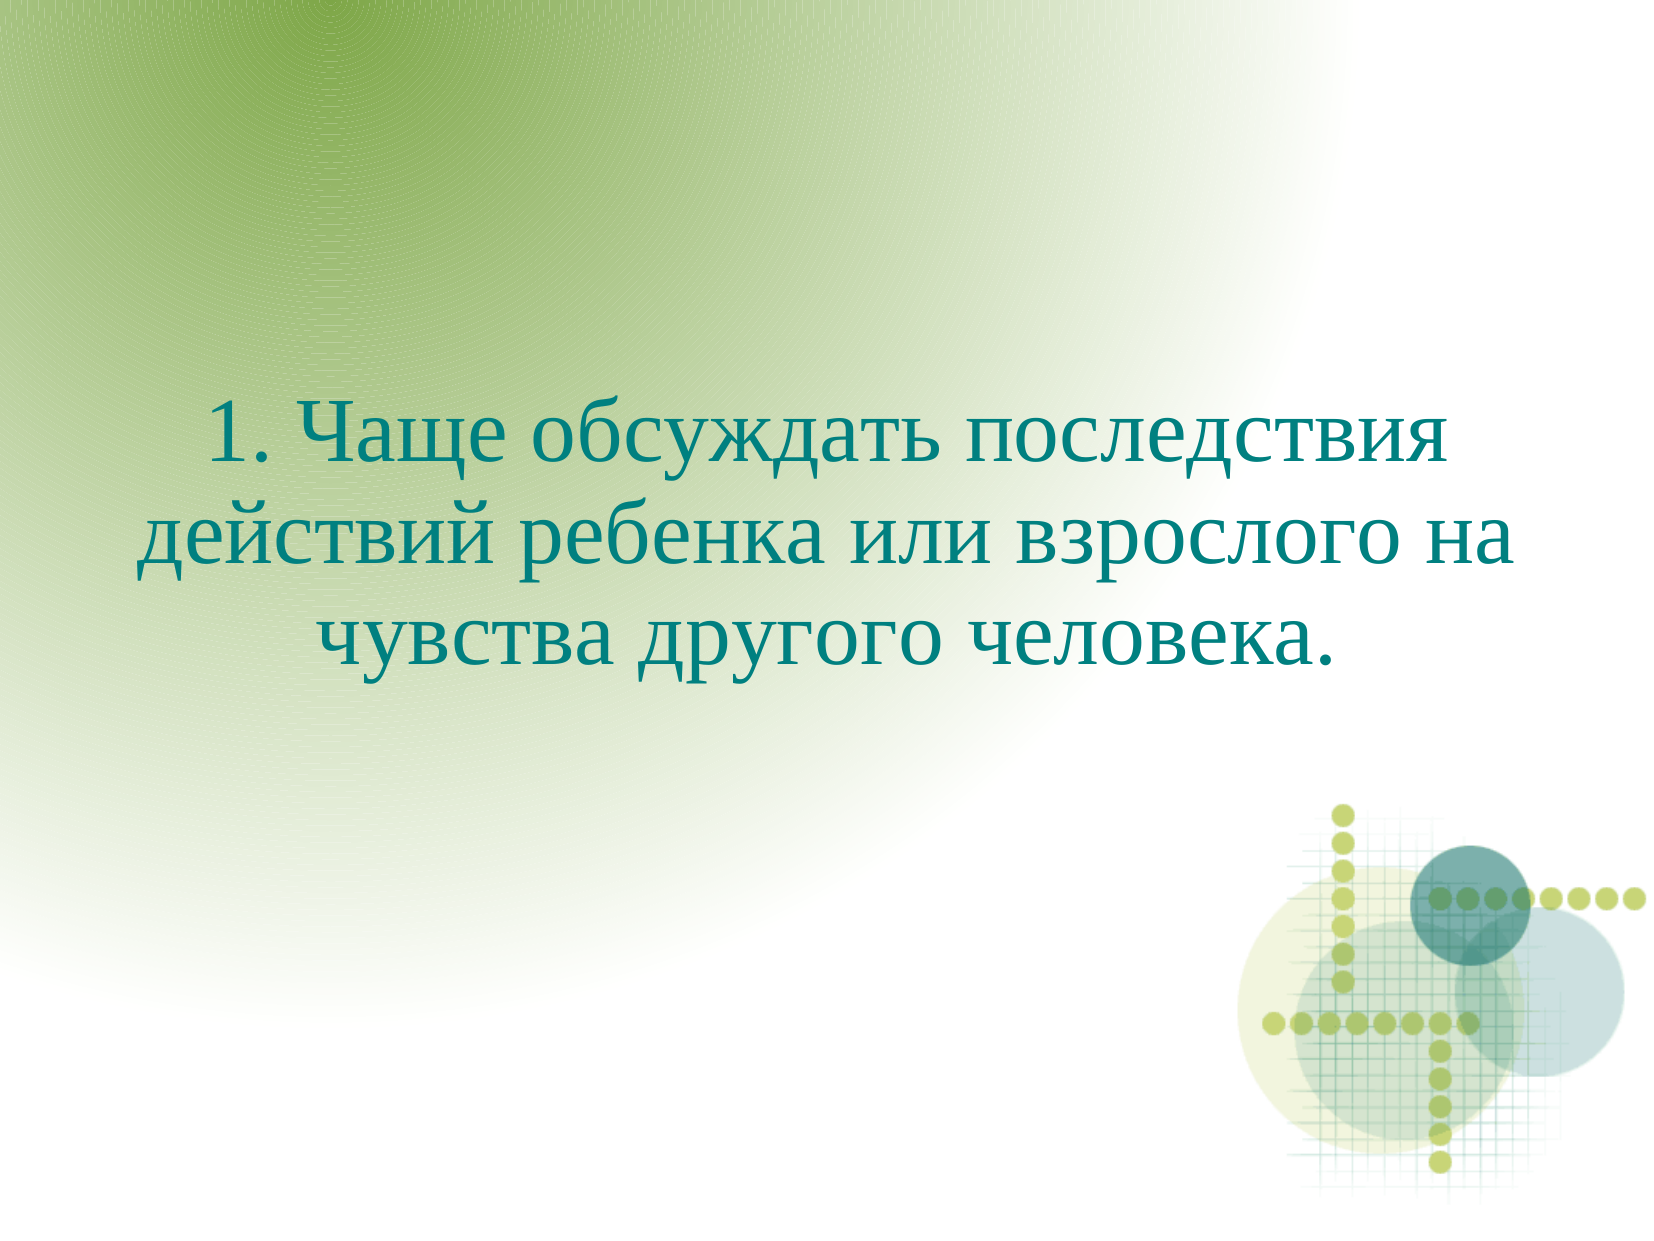

# 1. Чаще обсуждать последствия действий ребенка или взрослого на чувства другого человека.